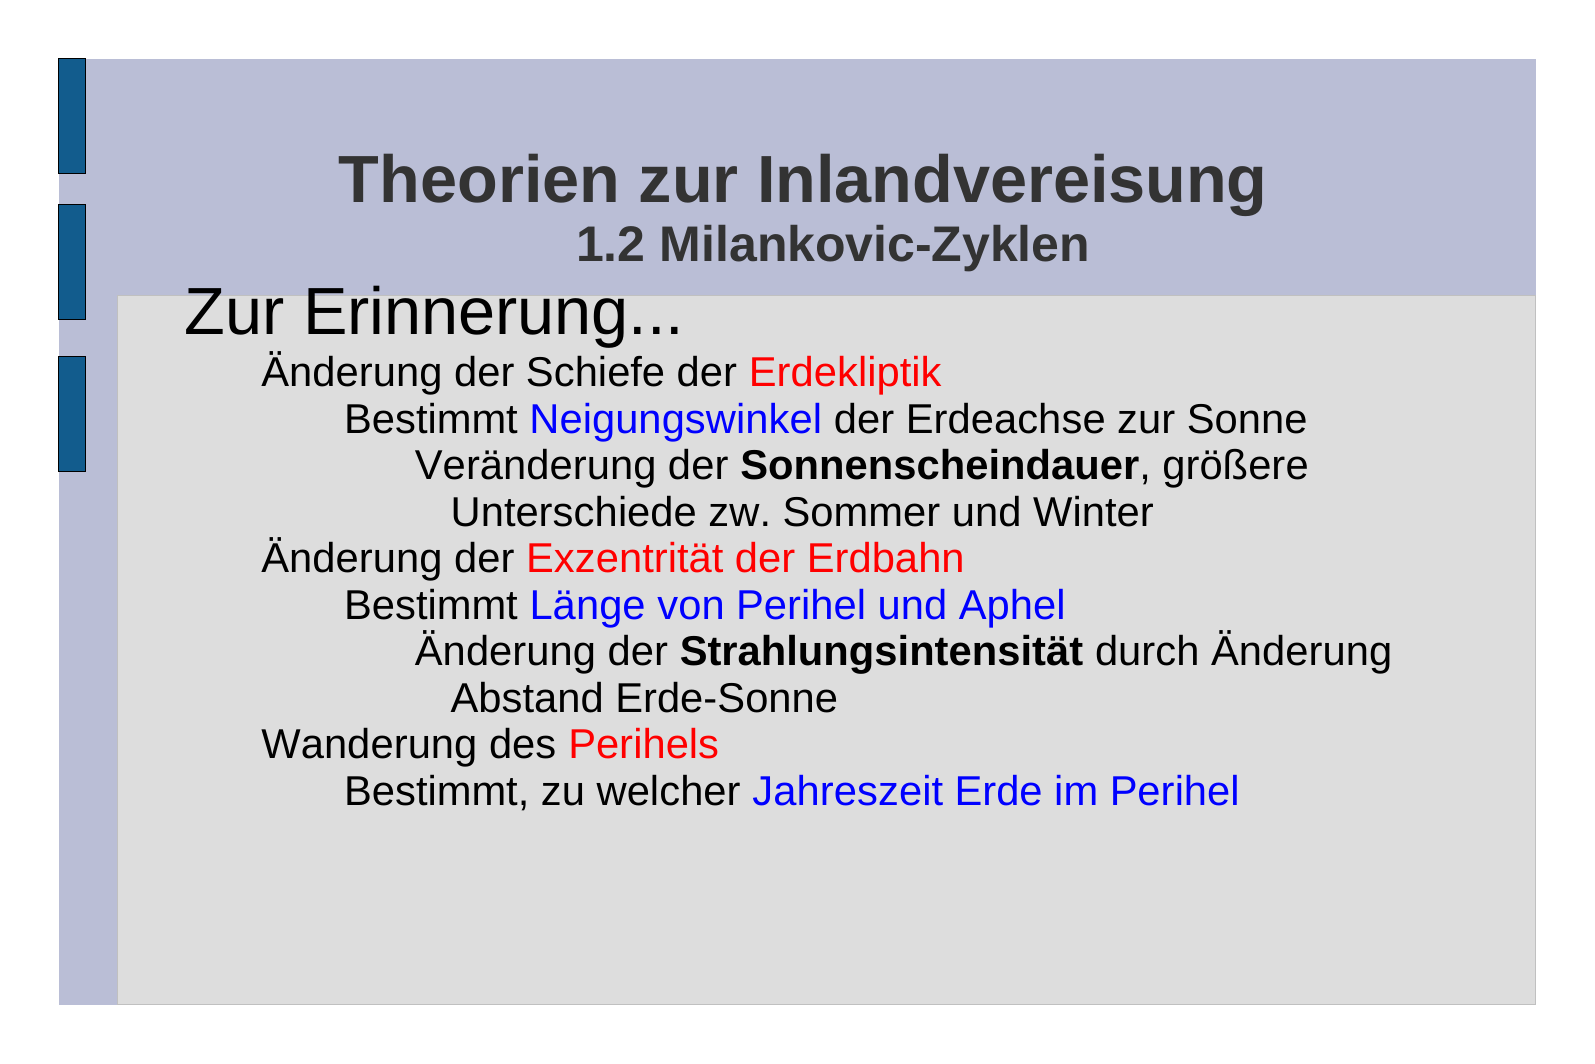

# Theorien zur Inlandvereisung 1.2 Milankovic-Zyklen
Zur Erinnerung...
Änderung der Schiefe der Erdekliptik
Bestimmt Neigungswinkel der Erdeachse zur Sonne
Veränderung der Sonnenscheindauer, größere Unterschiede zw. Sommer und Winter
Änderung der Exzentrität der Erdbahn
Bestimmt Länge von Perihel und Aphel
Änderung der Strahlungsintensität durch Änderung Abstand Erde-Sonne
Wanderung des Perihels
Bestimmt, zu welcher Jahreszeit Erde im Perihel